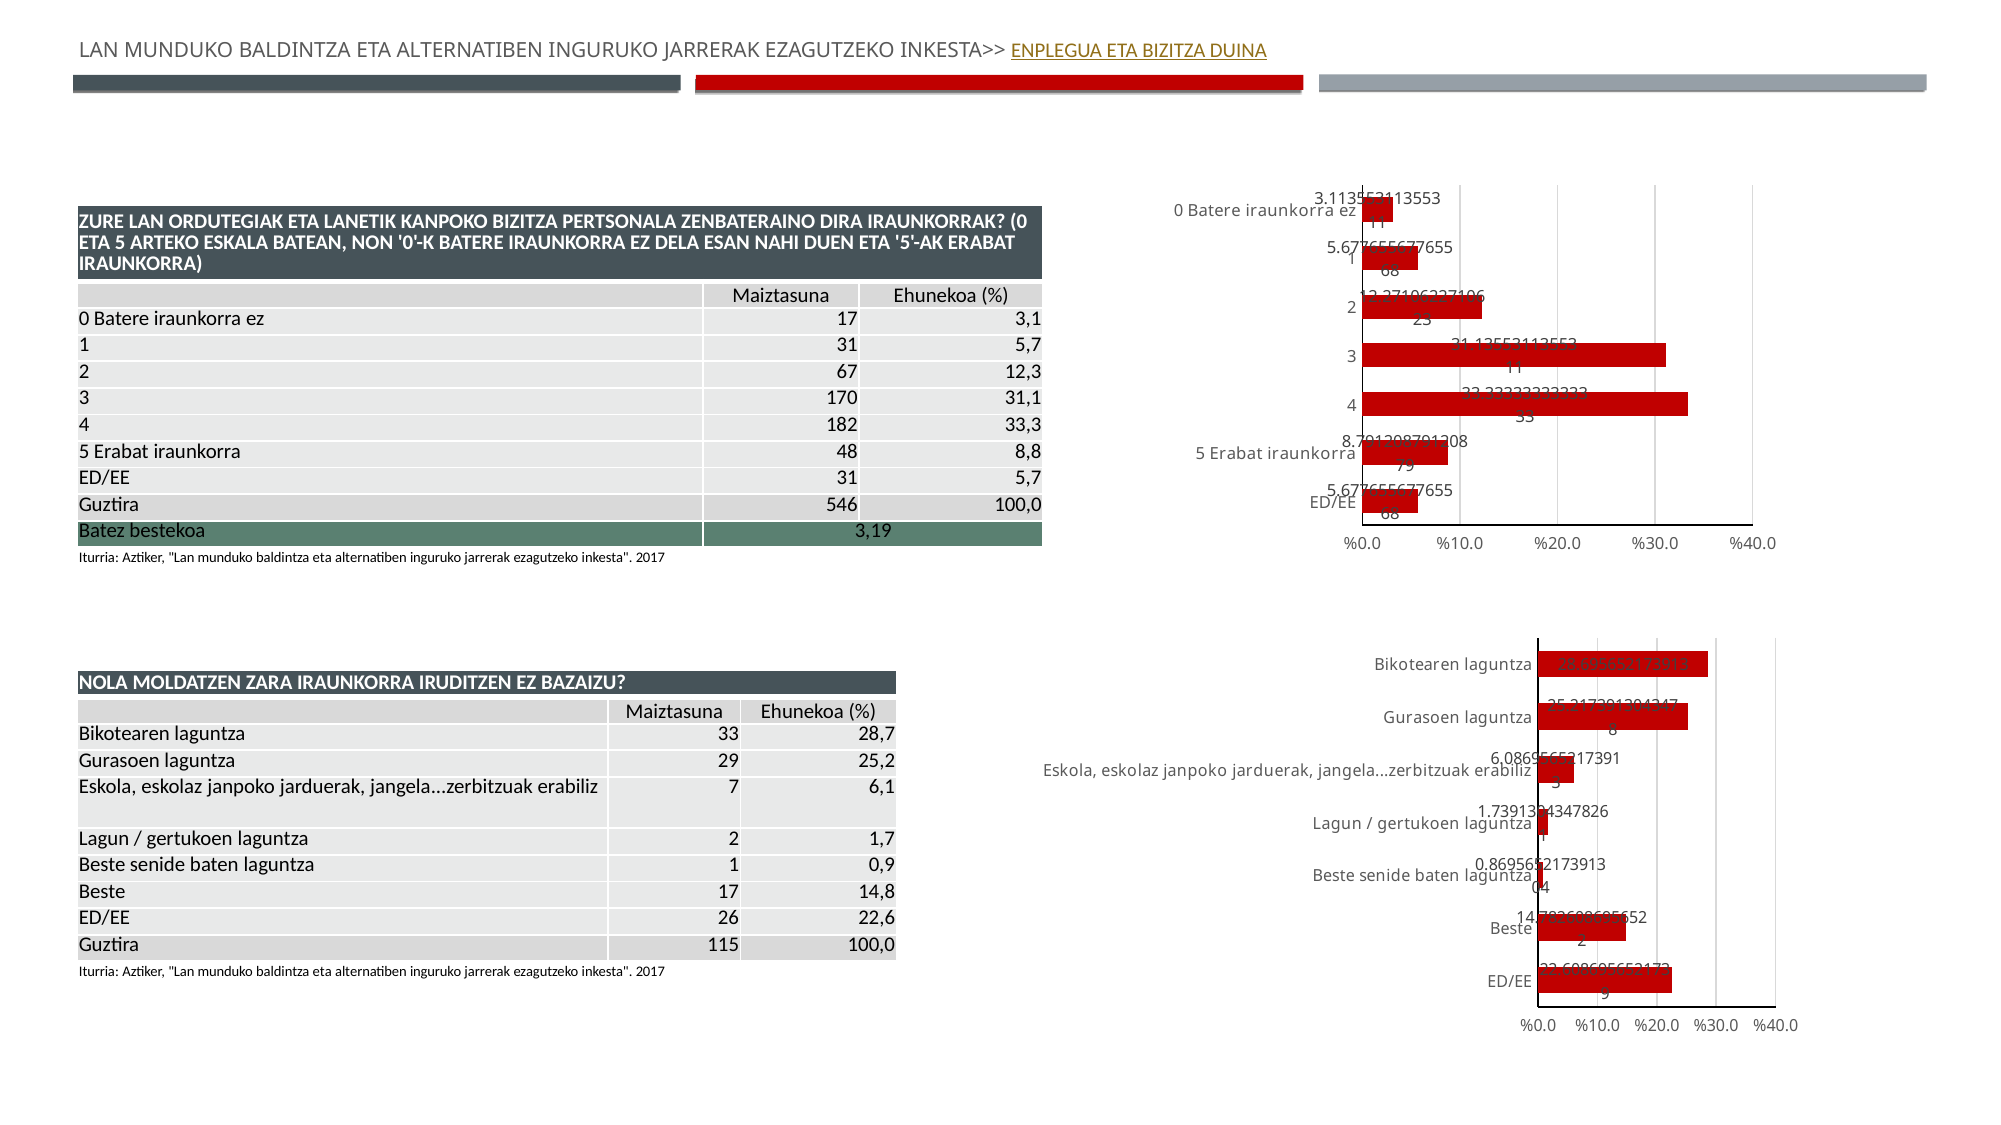

LAN MUNDUKO BALDINTZA ETA ALTERNATIBEN INGURUKO JARRERAK EZAGUTZEKO INKESTA>> ENPLEGUA ETA BIZITZA DUINA
### Chart
| Category | |
|---|---|
| ED/EE | 5.67765567765568 |
| 5 Erabat iraunkorra | 8.79120879120879 |
| 4 | 33.3333333333333 |
| 3 | 31.1355311355311 |
| 2 | 12.2710622710623 |
| 1 | 5.67765567765568 |
| 0 Batere iraunkorra ez | 3.11355311355311 || ZURE LAN ORDUTEGIAK ETA LANETIK KANPOKO BIZITZA PERTSONALA ZENBATERAINO DIRA IRAUNKORRAK? (0 ETA 5 ARTEKO ESKALA BATEAN, NON '0'-K BATERE IRAUNKORRA EZ DELA ESAN NAHI DUEN ETA '5'-AK ERABAT IRAUNKORRA) | | |
| --- | --- | --- |
| | Maiztasuna | Ehunekoa (%) |
| 0 Batere iraunkorra ez | 17 | 3,1 |
| 1 | 31 | 5,7 |
| 2 | 67 | 12,3 |
| 3 | 170 | 31,1 |
| 4 | 182 | 33,3 |
| 5 Erabat iraunkorra | 48 | 8,8 |
| ED/EE | 31 | 5,7 |
| Guztira | 546 | 100,0 |
| Batez bestekoa | 3,19 | |
| Iturria: Aztiker, "Lan munduko baldintza eta alternatiben inguruko jarrerak ezagutzeko inkesta". 2017 | | |
### Chart
| Category | |
|---|---|
| ED/EE | 22.6086956521739 |
| Beste | 14.7826086956522 |
| Beste senide baten laguntza | 0.869565217391304 |
| Lagun / gertukoen laguntza | 1.73913043478261 |
| Eskola, eskolaz janpoko jarduerak, jangela...zerbitzuak erabiliz | 6.08695652173913 |
| Gurasoen laguntza | 25.2173913043478 |
| Bikotearen laguntza | 28.695652173913 || NOLA MOLDATZEN ZARA IRAUNKORRA IRUDITZEN EZ BAZAIZU? | | |
| --- | --- | --- |
| | Maiztasuna | Ehunekoa (%) |
| Bikotearen laguntza | 33 | 28,7 |
| Gurasoen laguntza | 29 | 25,2 |
| Eskola, eskolaz janpoko jarduerak, jangela...zerbitzuak erabiliz | 7 | 6,1 |
| Lagun / gertukoen laguntza | 2 | 1,7 |
| Beste senide baten laguntza | 1 | 0,9 |
| Beste | 17 | 14,8 |
| ED/EE | 26 | 22,6 |
| Guztira | 115 | 100,0 |
| Iturria: Aztiker, "Lan munduko baldintza eta alternatiben inguruko jarrerak ezagutzeko inkesta". 2017 | | |